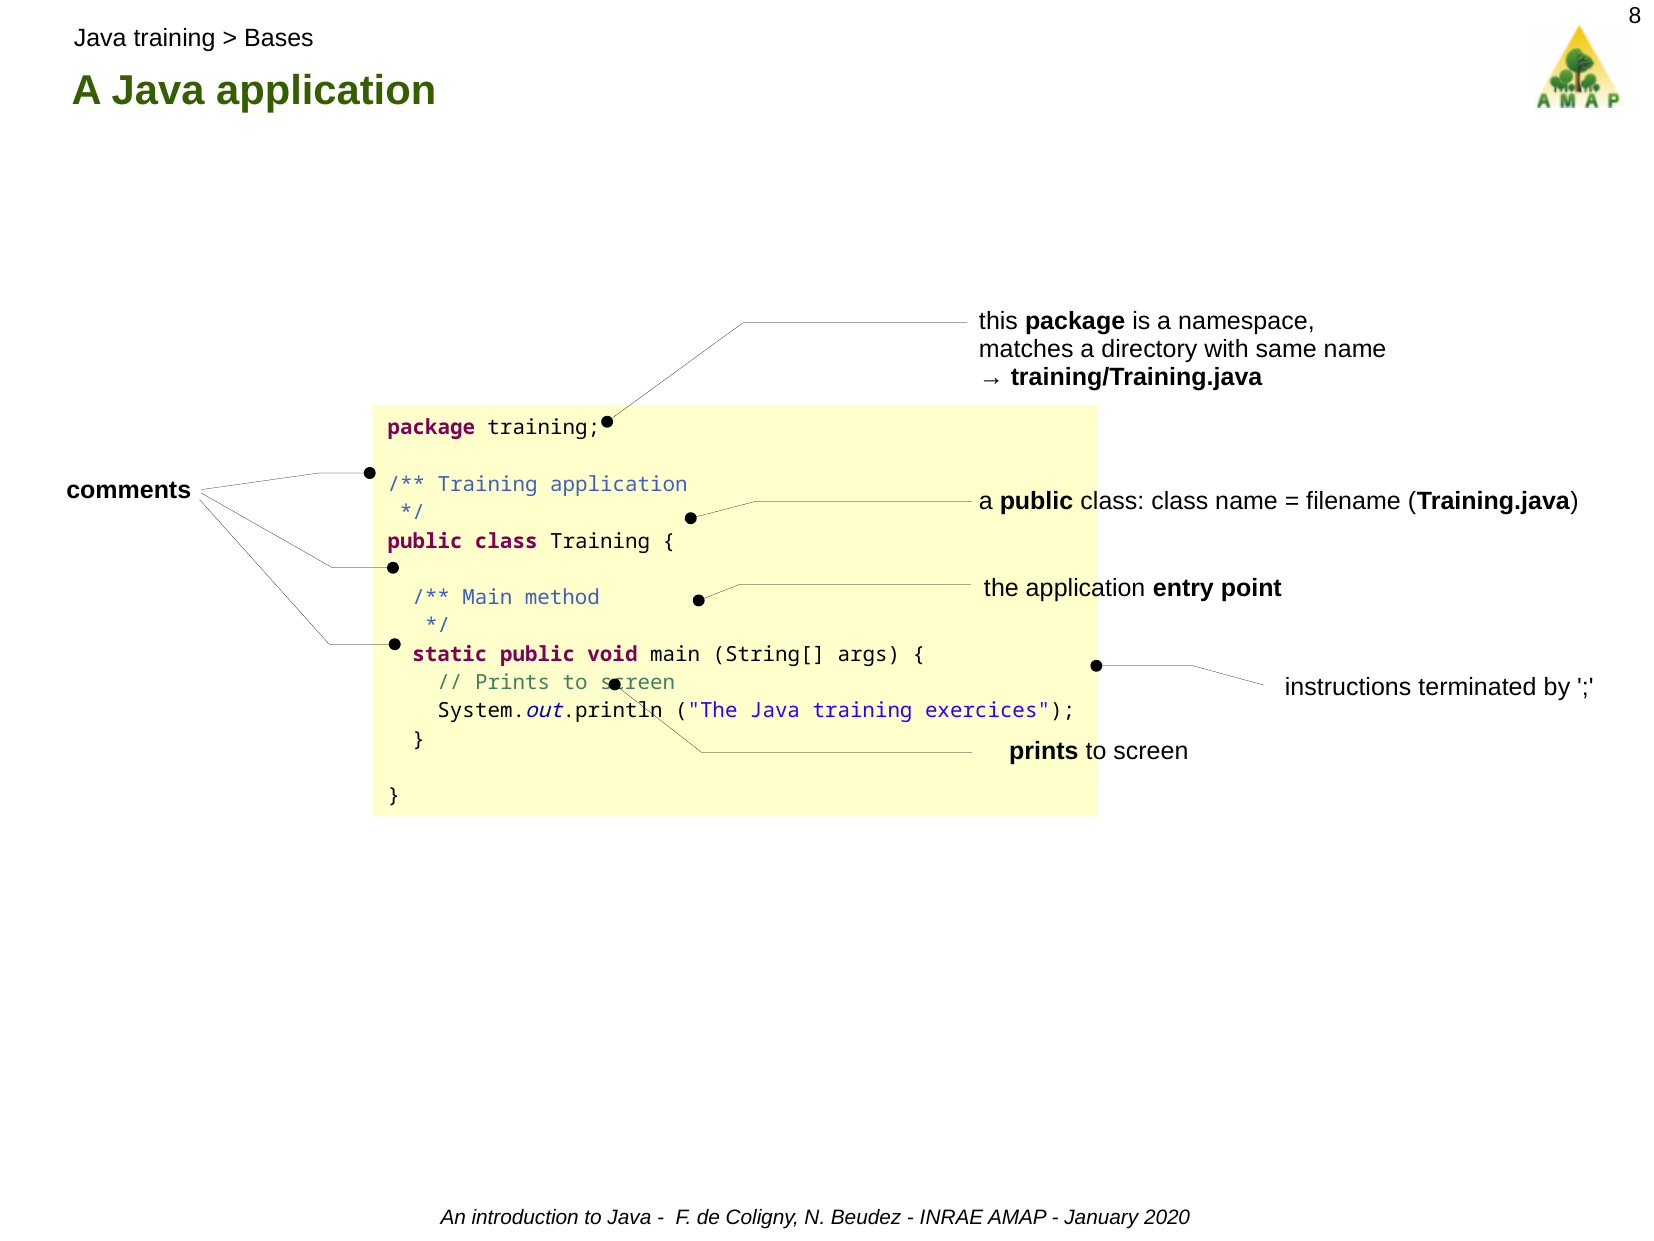

8
Java training > Bases
A Java application
this package is a namespace, matches a directory with same name
→ training/Training.java
package training;
/** Training application
 */
public class Training {
 /** Main method
 */
 static public void main (String[] args) {
 // Prints to screen
 System.out.println ("The Java training exercices");
 }
}
comments
a public class: class name = filename (Training.java)
the application entry point
instructions terminated by ';'
prints to screen